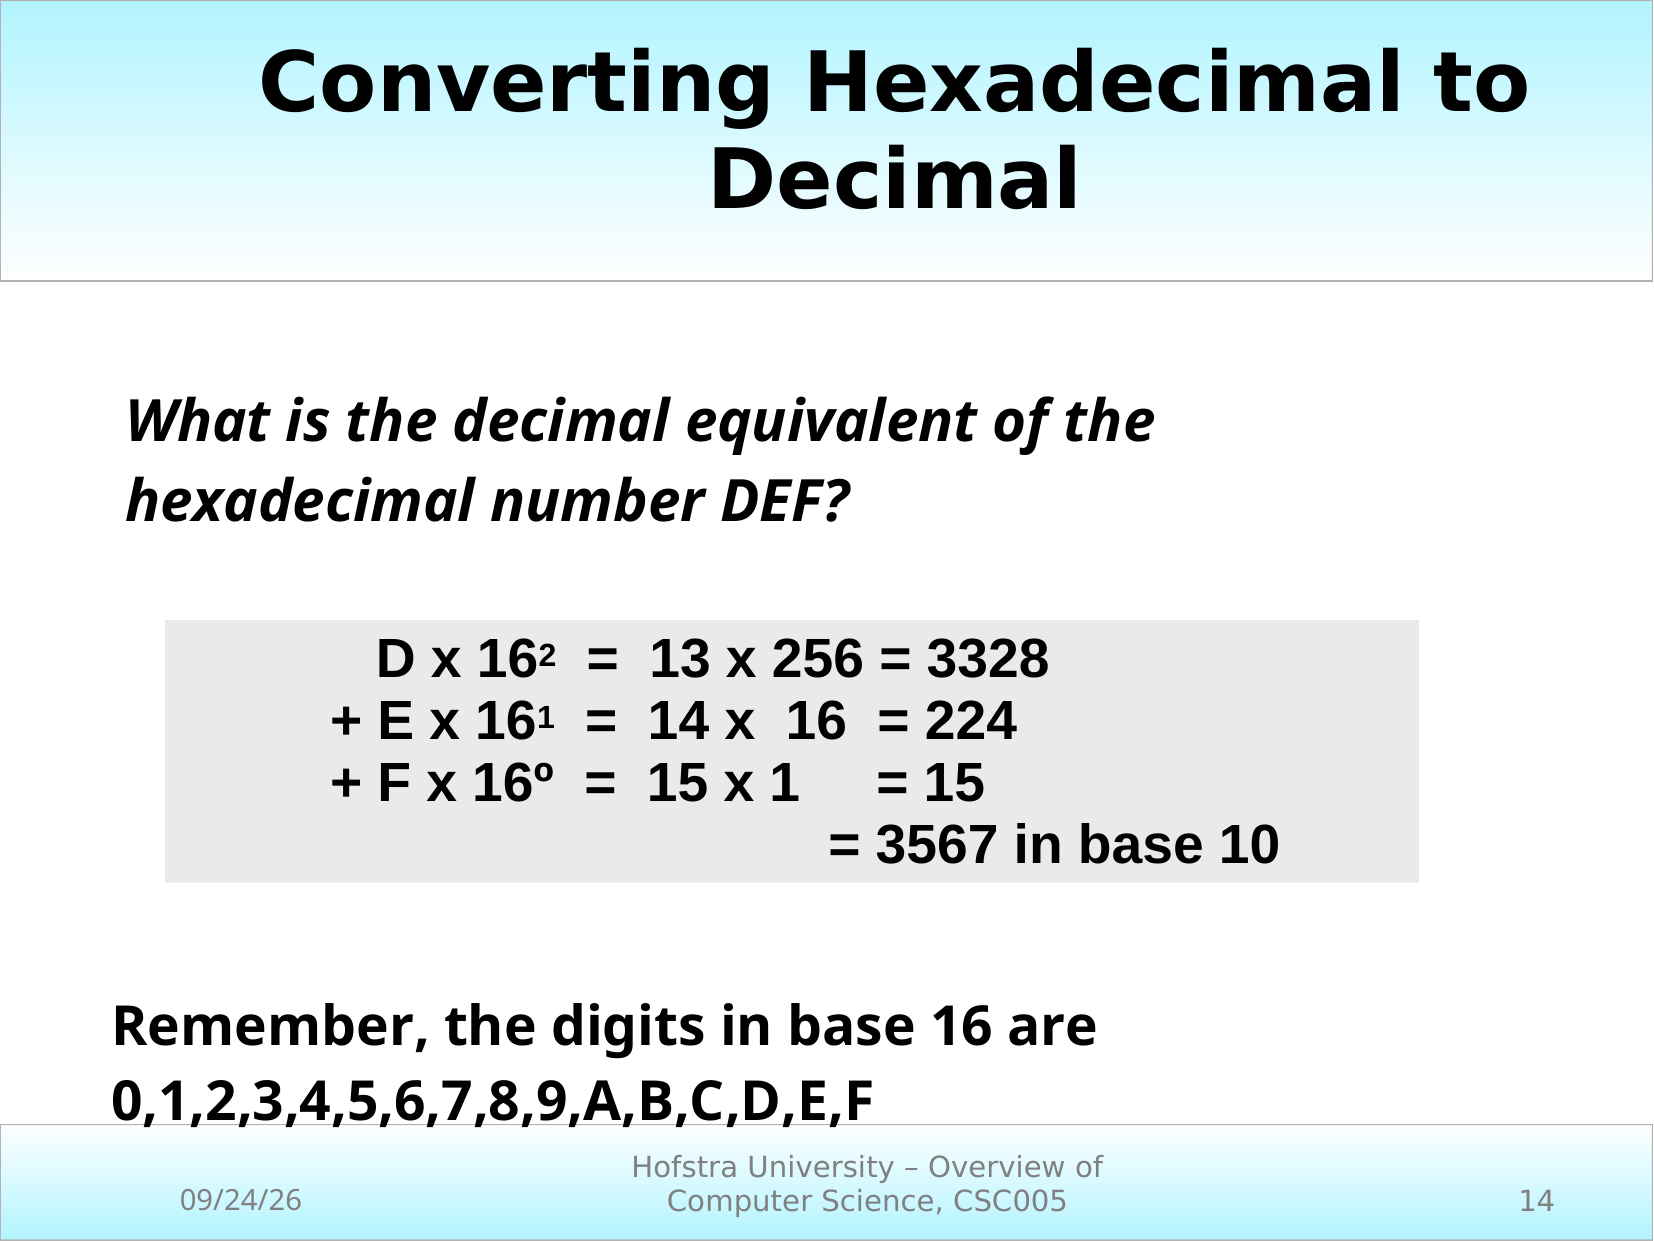

# Converting Hexadecimal to Decimal
What is the decimal equivalent of the hexadecimal number DEF?
	 D x 162 = 13 x 256 = 3328
 	+ E x 161 = 14 x 16 = 224
 	+ F x 16º = 15 x 1 = 15
			 = 3567 in base 10
Remember, the digits in base 16 are 0,1,2,3,4,5,6,7,8,9,A,B,C,D,E,F
14